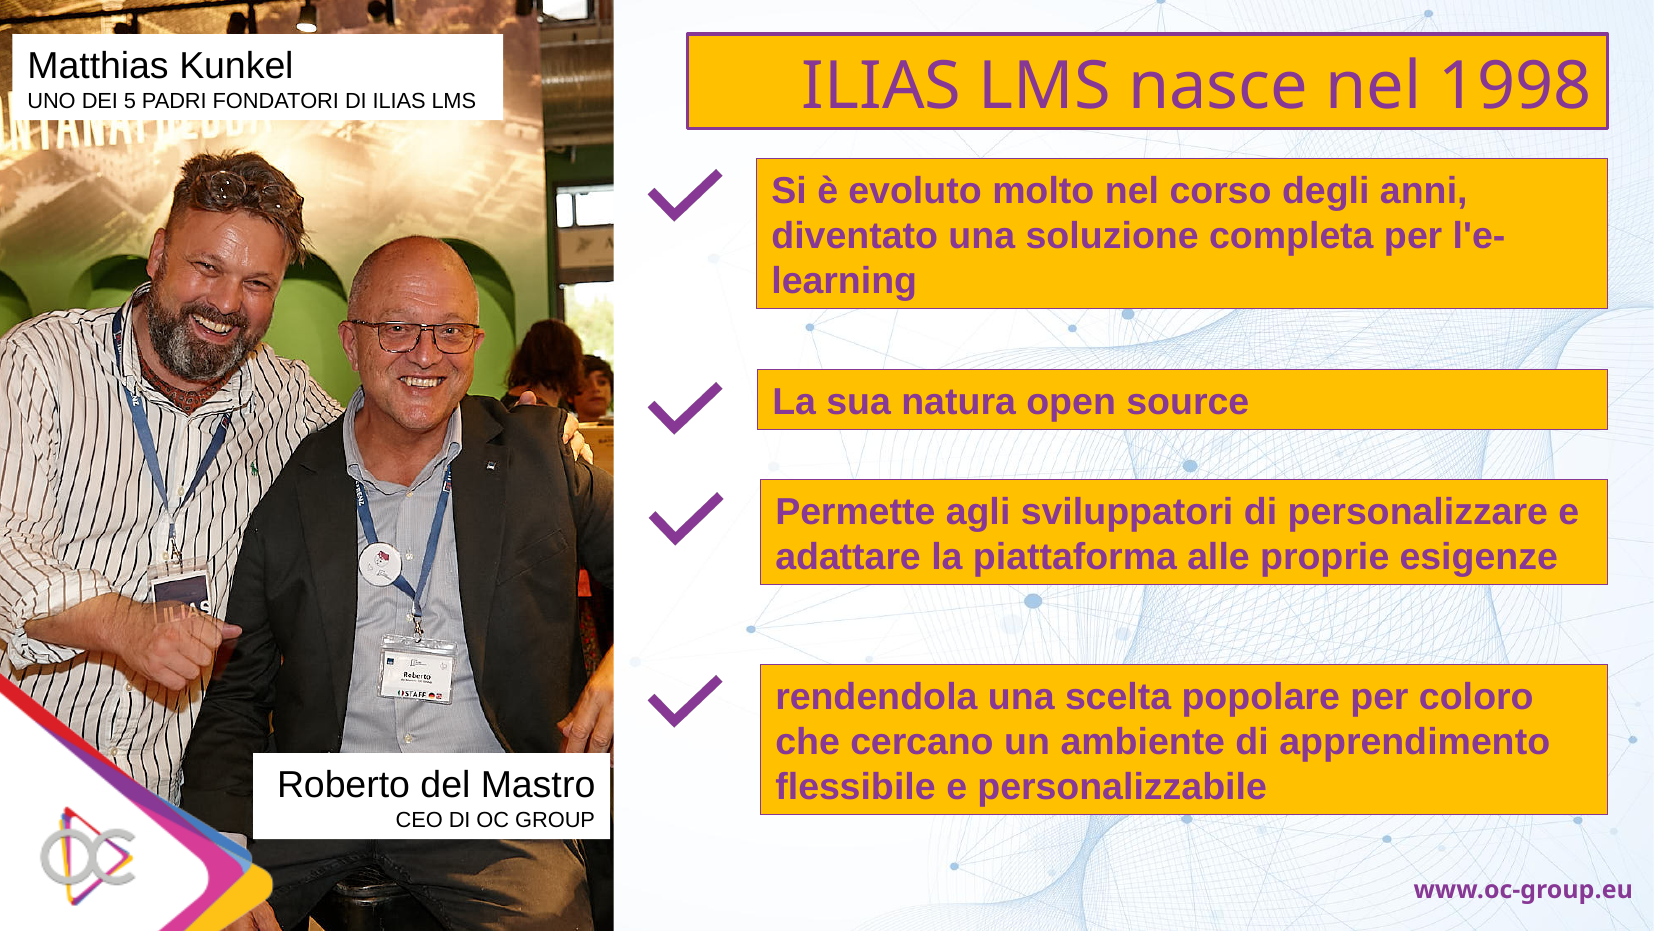

Matthias Kunkel
UNO DEI 5 PADRI FONDATORI DI ILIAS LMS
ILIAS LMS nasce nel 1998
Si è evoluto molto nel corso degli anni,
diventato una soluzione completa per l'e-learning
La sua natura open source
Permette agli sviluppatori di personalizzare e adattare la piattaforma alle proprie esigenze
rendendola una scelta popolare per coloro che cercano un ambiente di apprendimento flessibile e personalizzabile
Roberto del Mastro
CEO DI OC GROUP
www.oc-group.eu